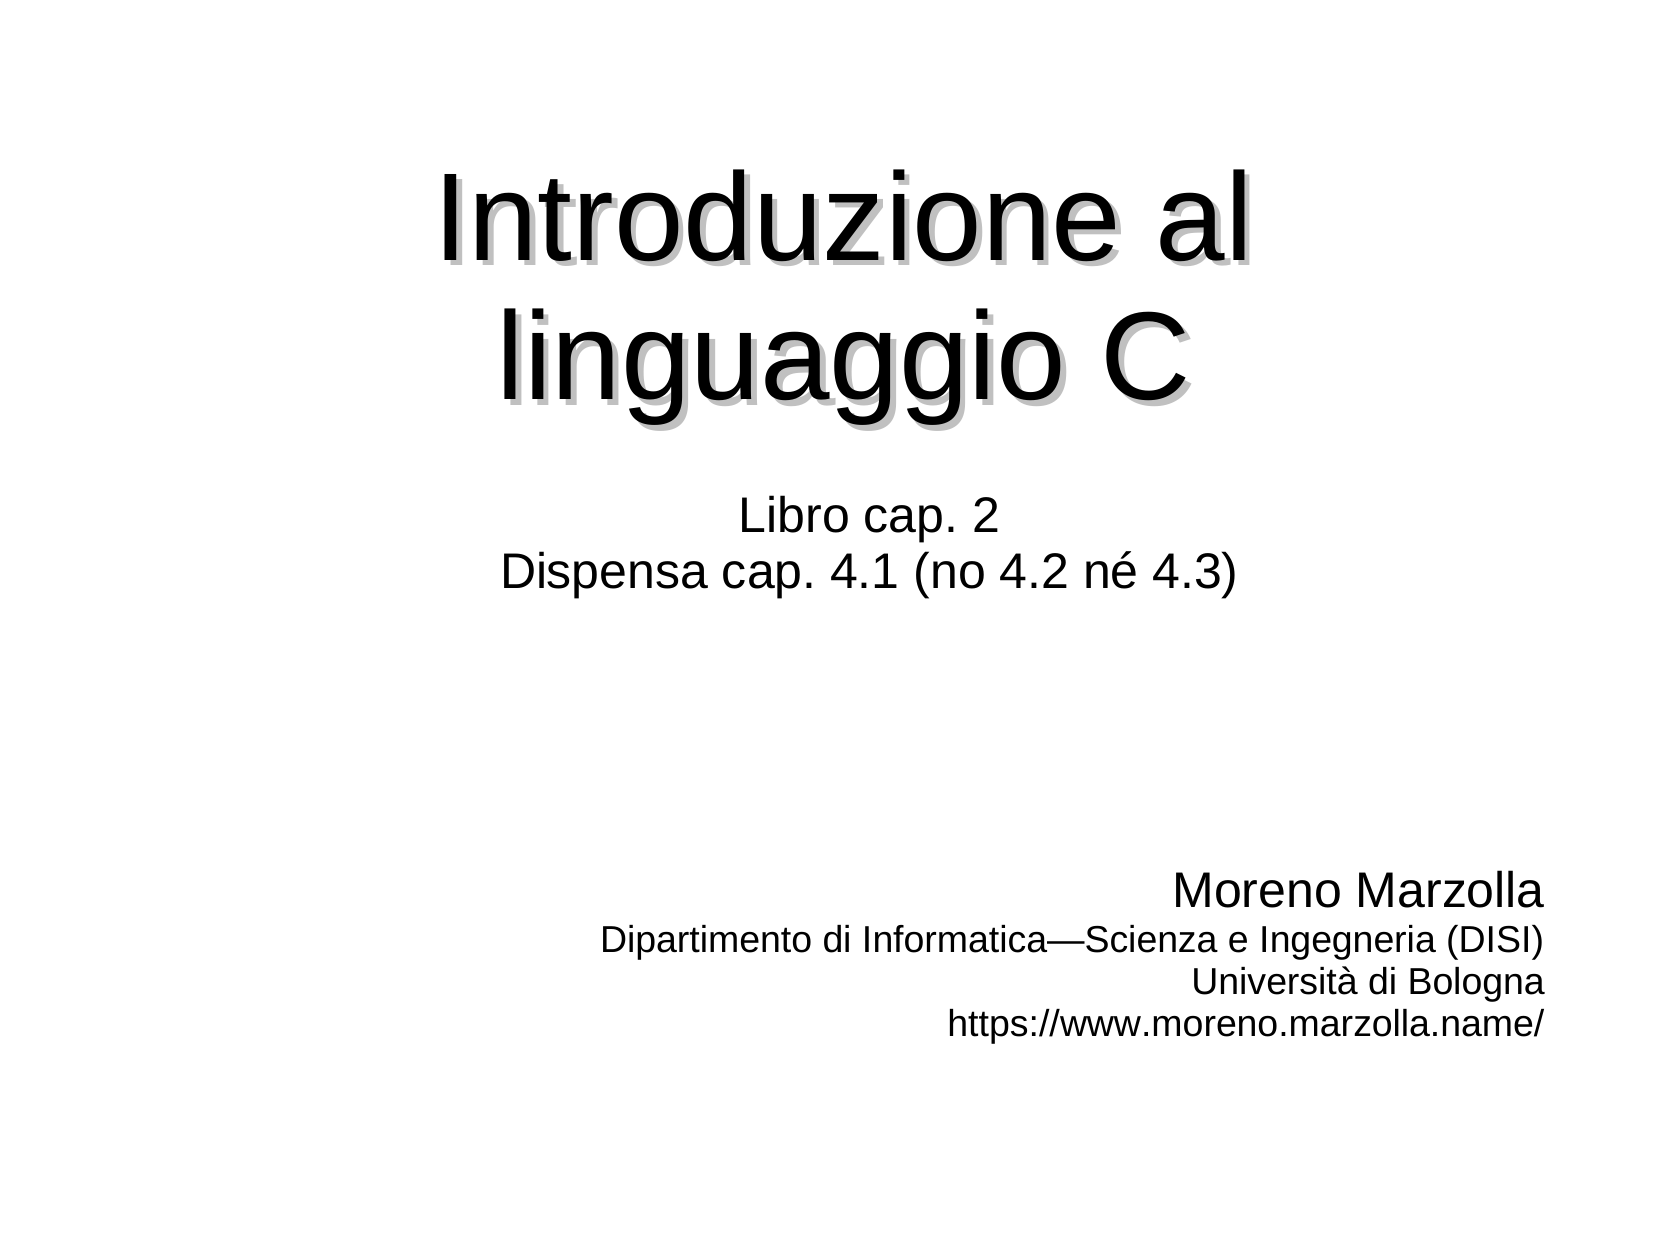

Introduzione al
linguaggio C
Libro cap. 2
Dispensa cap. 4.1 (no 4.2 né 4.3)
Moreno Marzolla
Dipartimento di Informatica—Scienza e Ingegneria (DISI)
Università di Bologna
https://www.moreno.marzolla.name/